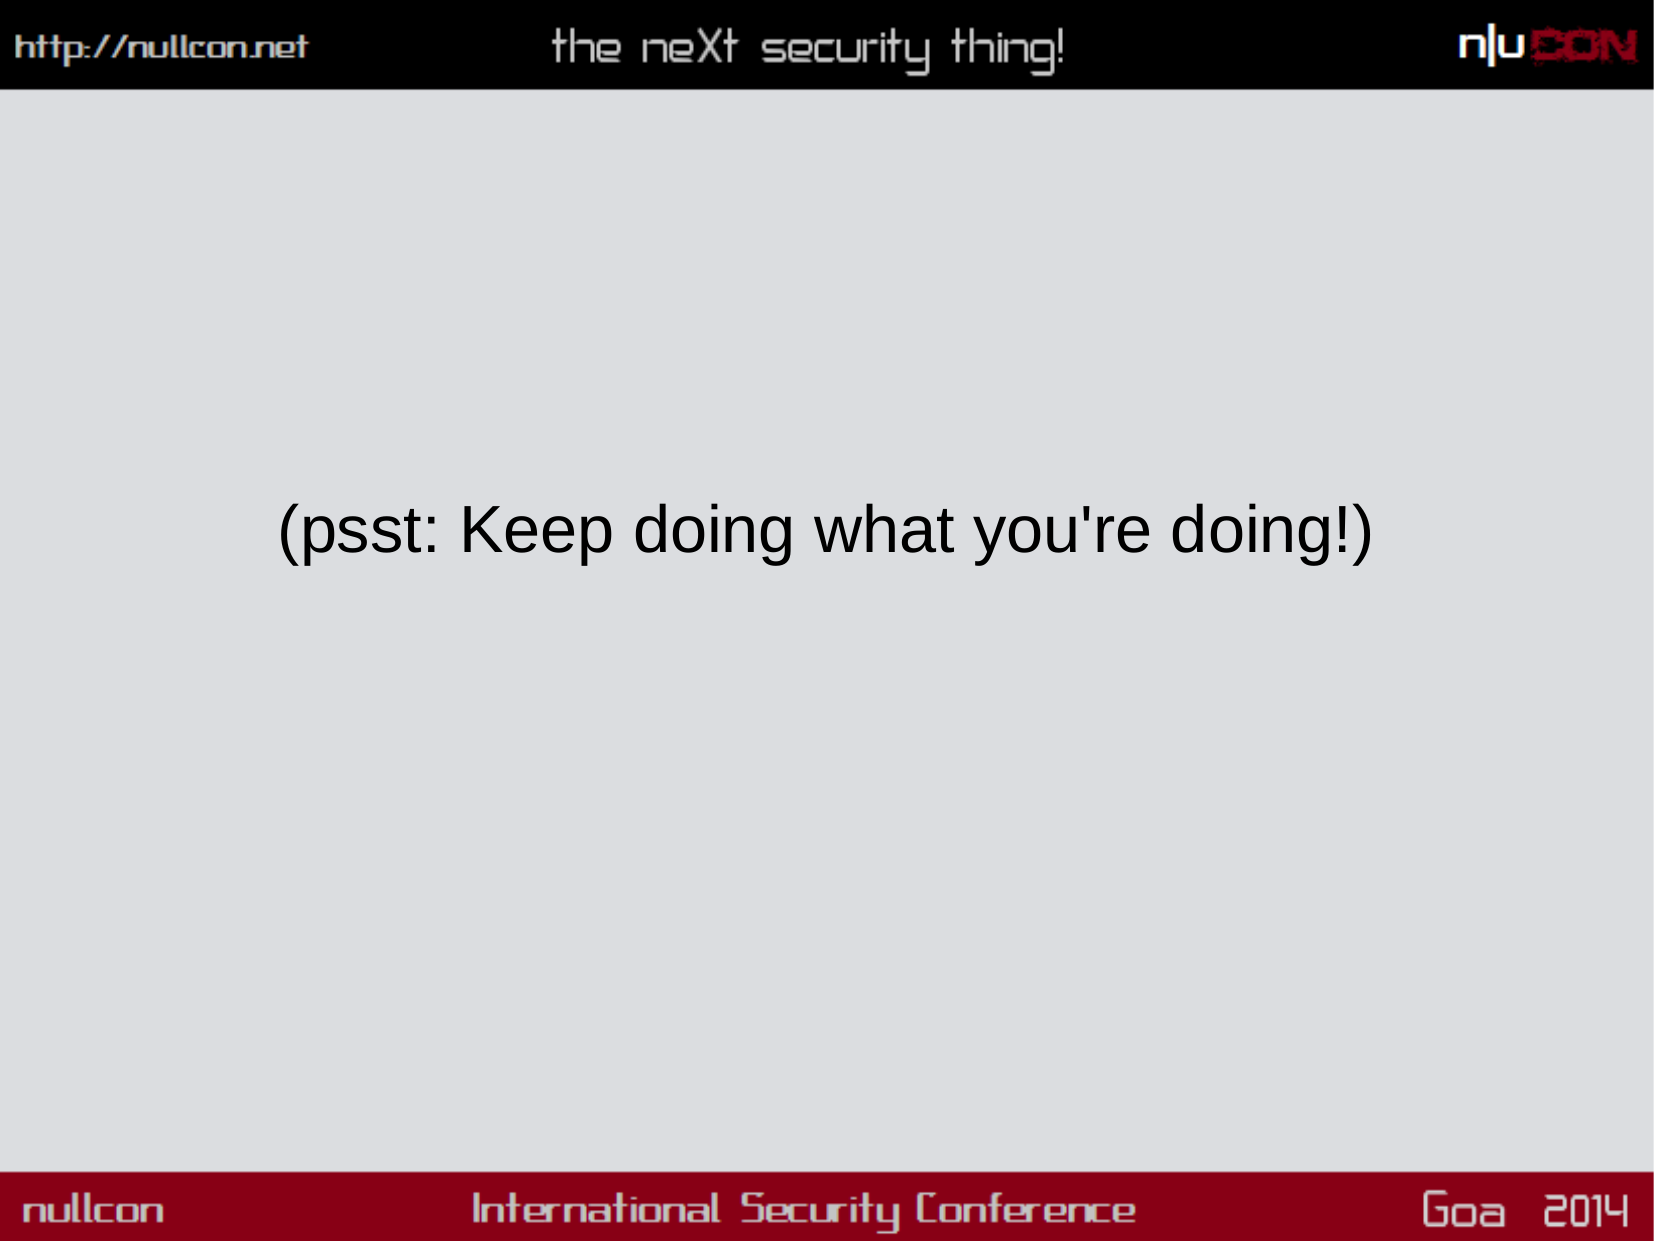

# (psst: Keep doing what you're doing!)